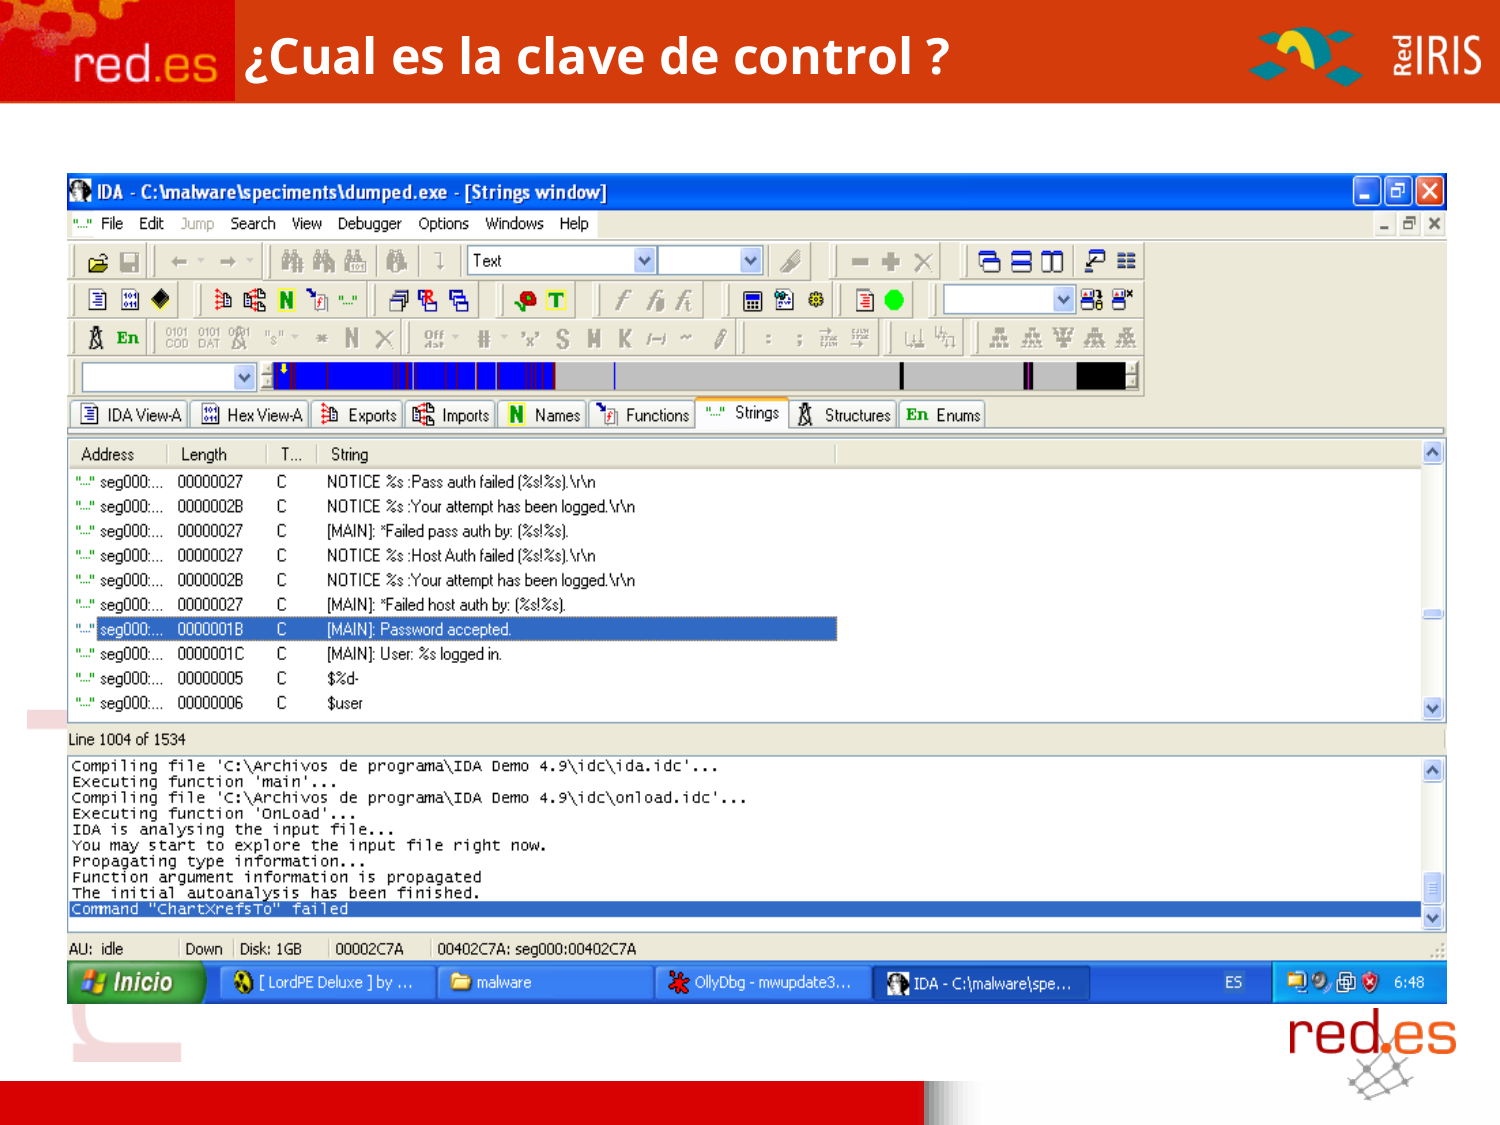

# ¿Cual es la clave de control ?